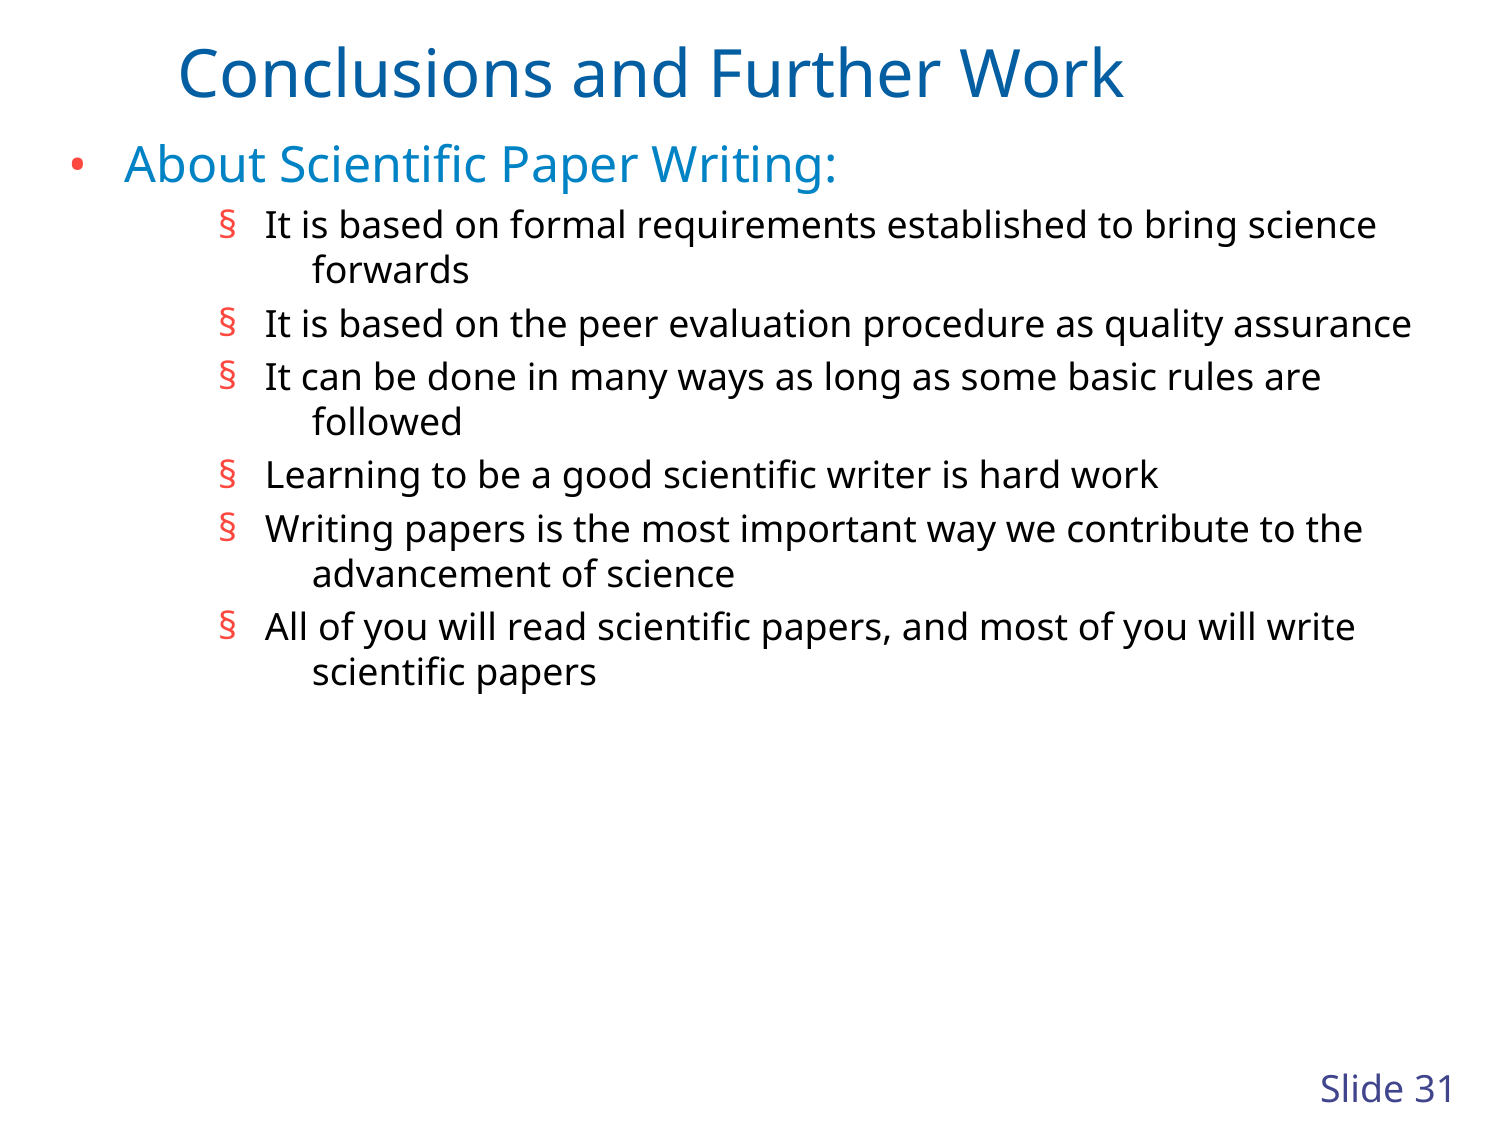

# Conclusions and Further Work
About Scientific Paper Writing:
It is based on formal requirements established to bring science forwards
It is based on the peer evaluation procedure as quality assurance
It can be done in many ways as long as some basic rules are followed
Learning to be a good scientific writer is hard work
Writing papers is the most important way we contribute to the advancement of science
All of you will read scientific papers, and most of you will write scientific papers